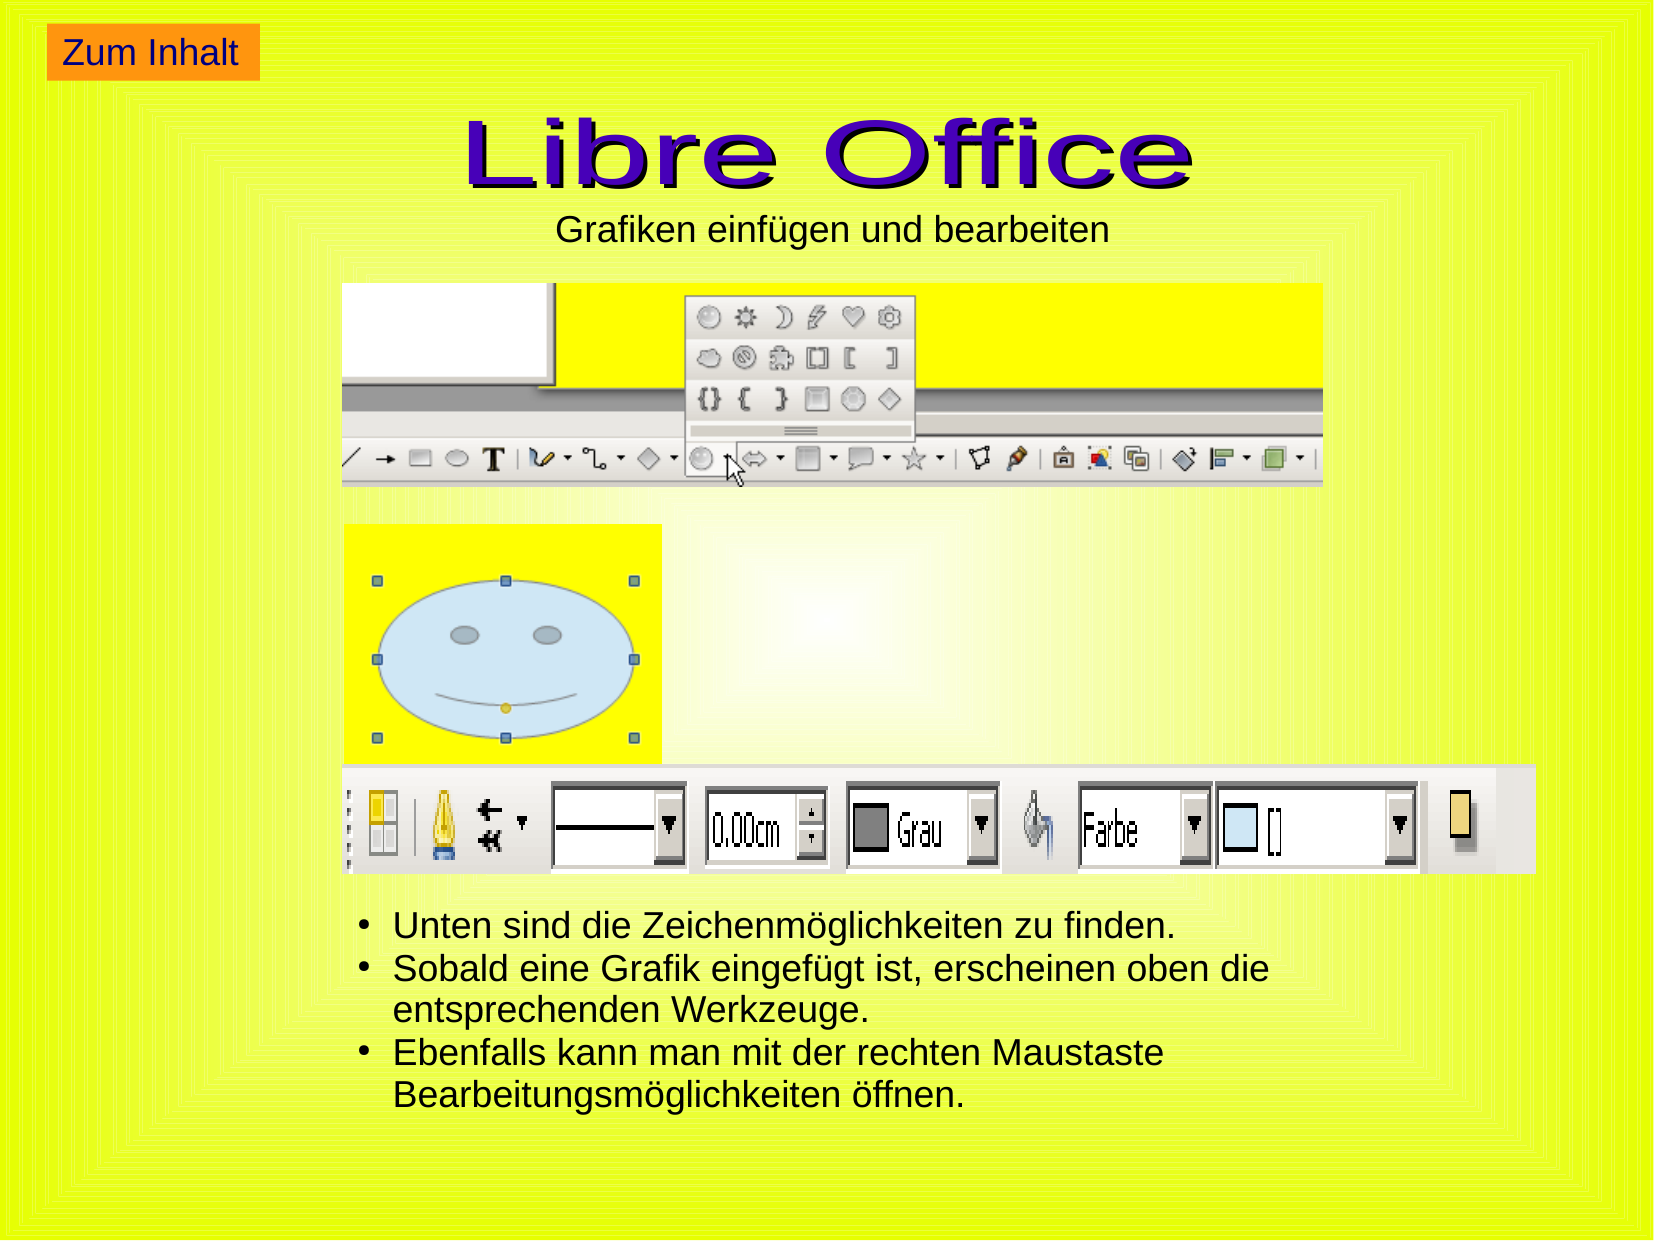

Zum Inhalt
# Libre Office
Grafiken einfügen und bearbeiten
Unten sind die Zeichenmöglichkeiten zu finden.
Sobald eine Grafik eingefügt ist, erscheinen oben die entsprechenden Werkzeuge.
Ebenfalls kann man mit der rechten Maustaste Bearbeitungsmöglichkeiten öffnen.